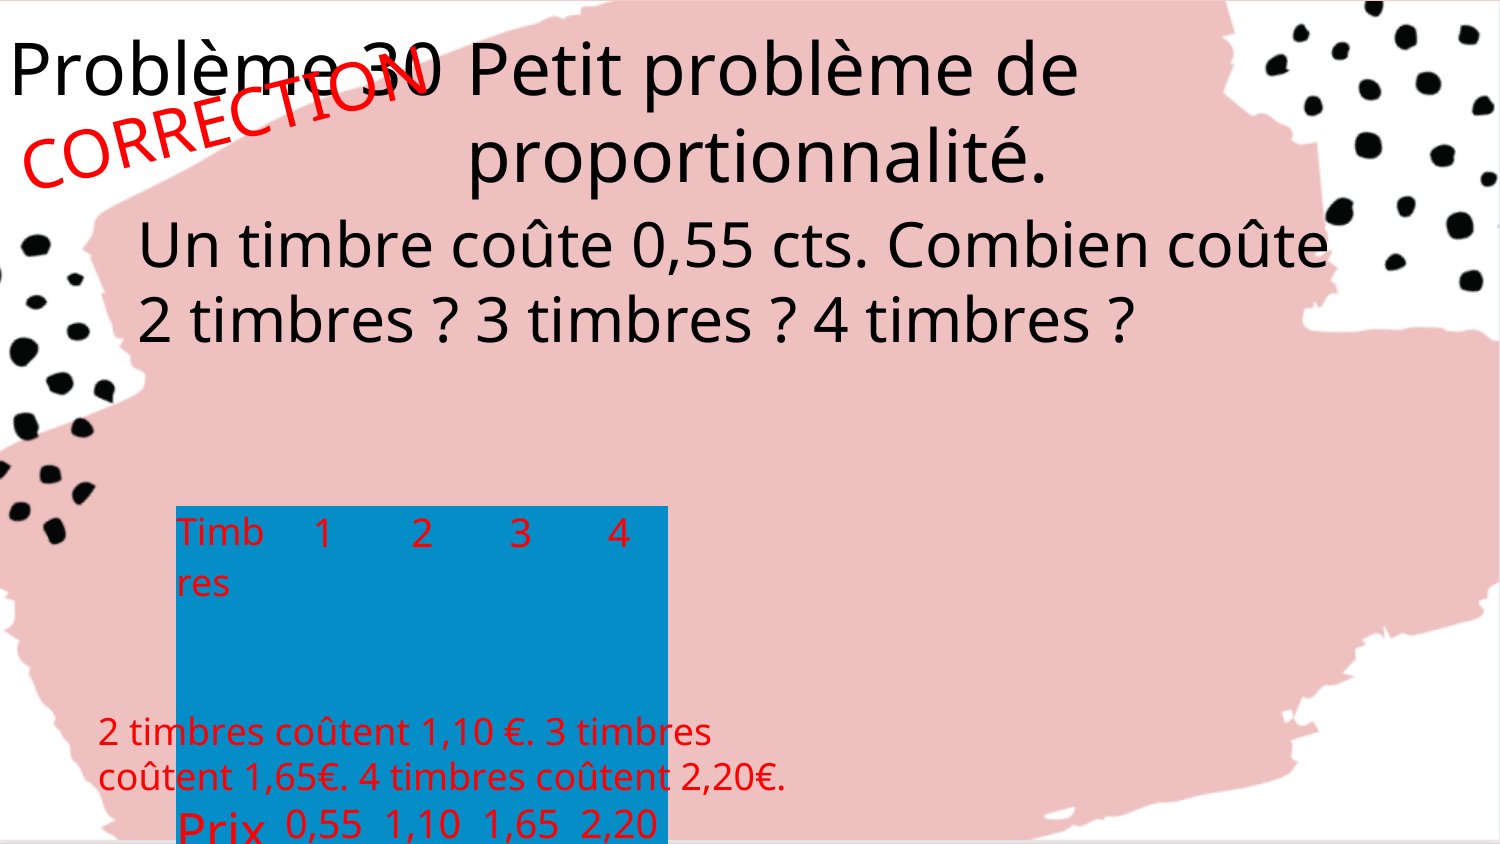

Problème 30
Petit problème de proportionnalité.
CORRECTION
Un timbre coûte 0,55 cts. Combien coûte 2 timbres ? 3 timbres ? 4 timbres ?
| Timbres | 1 | 2 | 3 | 4 |
| --- | --- | --- | --- | --- |
| Prix | 0,55 | 1,10 | 1,65 | 2,20 |
2 timbres coûtent 1,10 €. 3 timbres coûtent 1,65€. 4 timbres coûtent 2,20€.